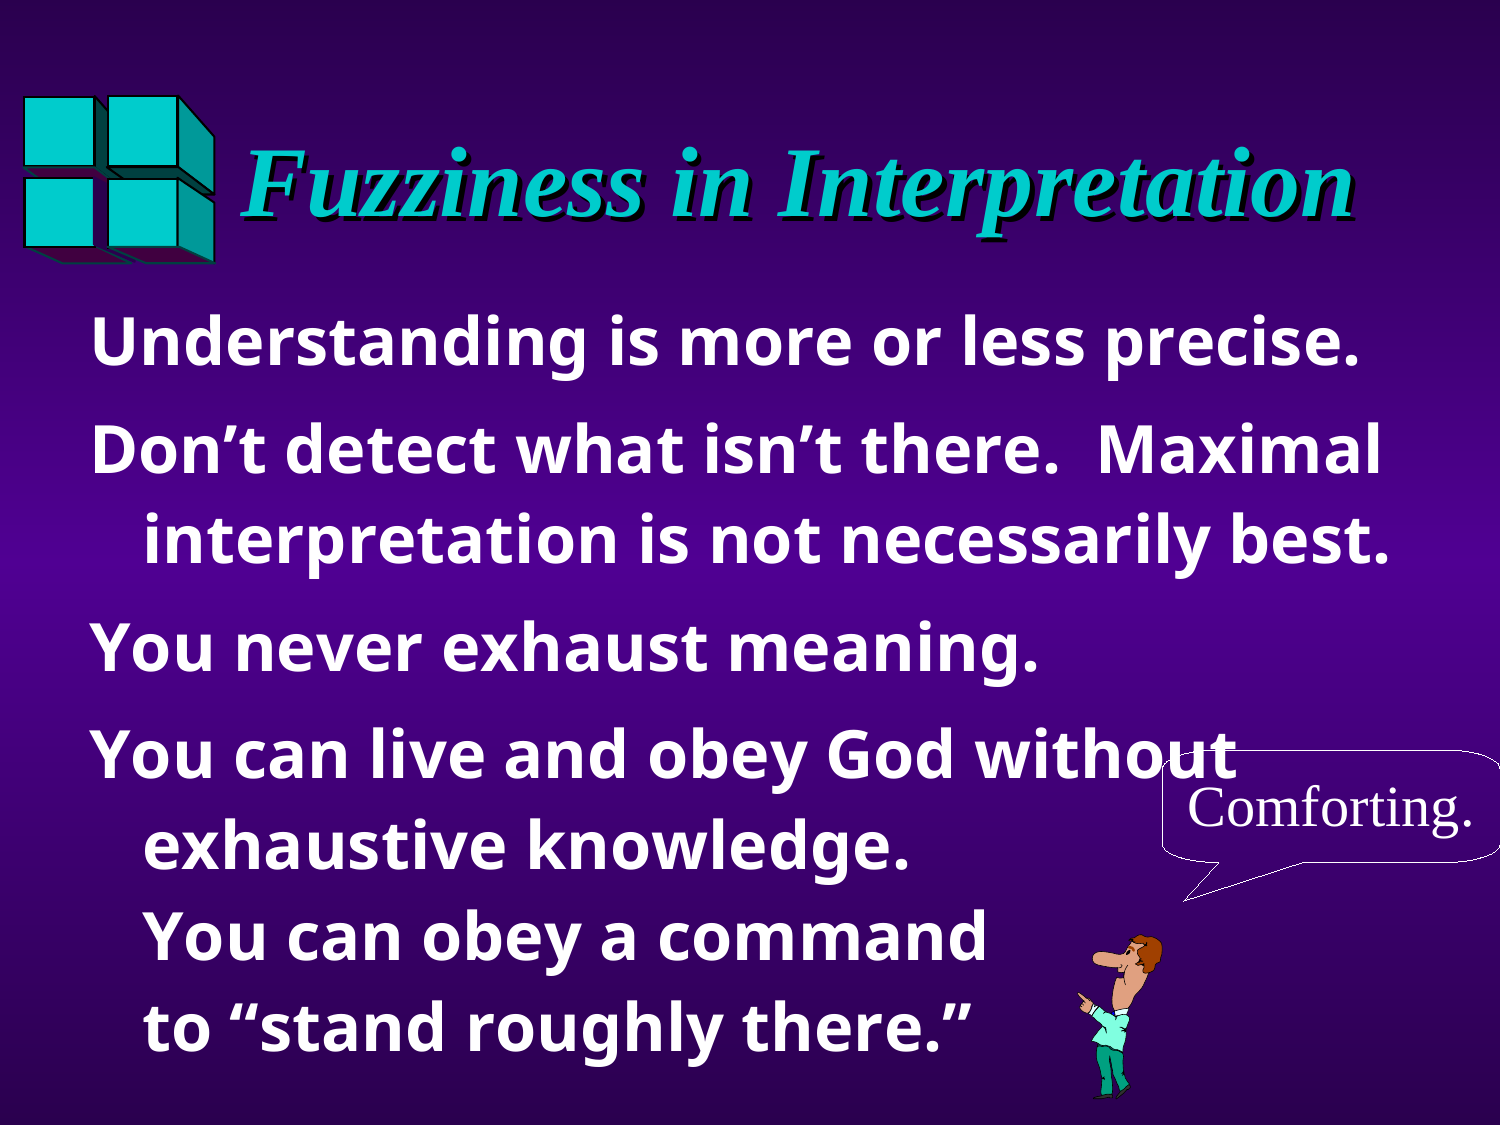

# Fuzziness in Interpretation
Understanding is more or less precise.
Don’t detect what isn’t there. Maximal interpretation is not necessarily best.
You never exhaust meaning.
You can live and obey God without exhaustive knowledge.
You can obey a command
to “stand roughly there.”
Comforting.